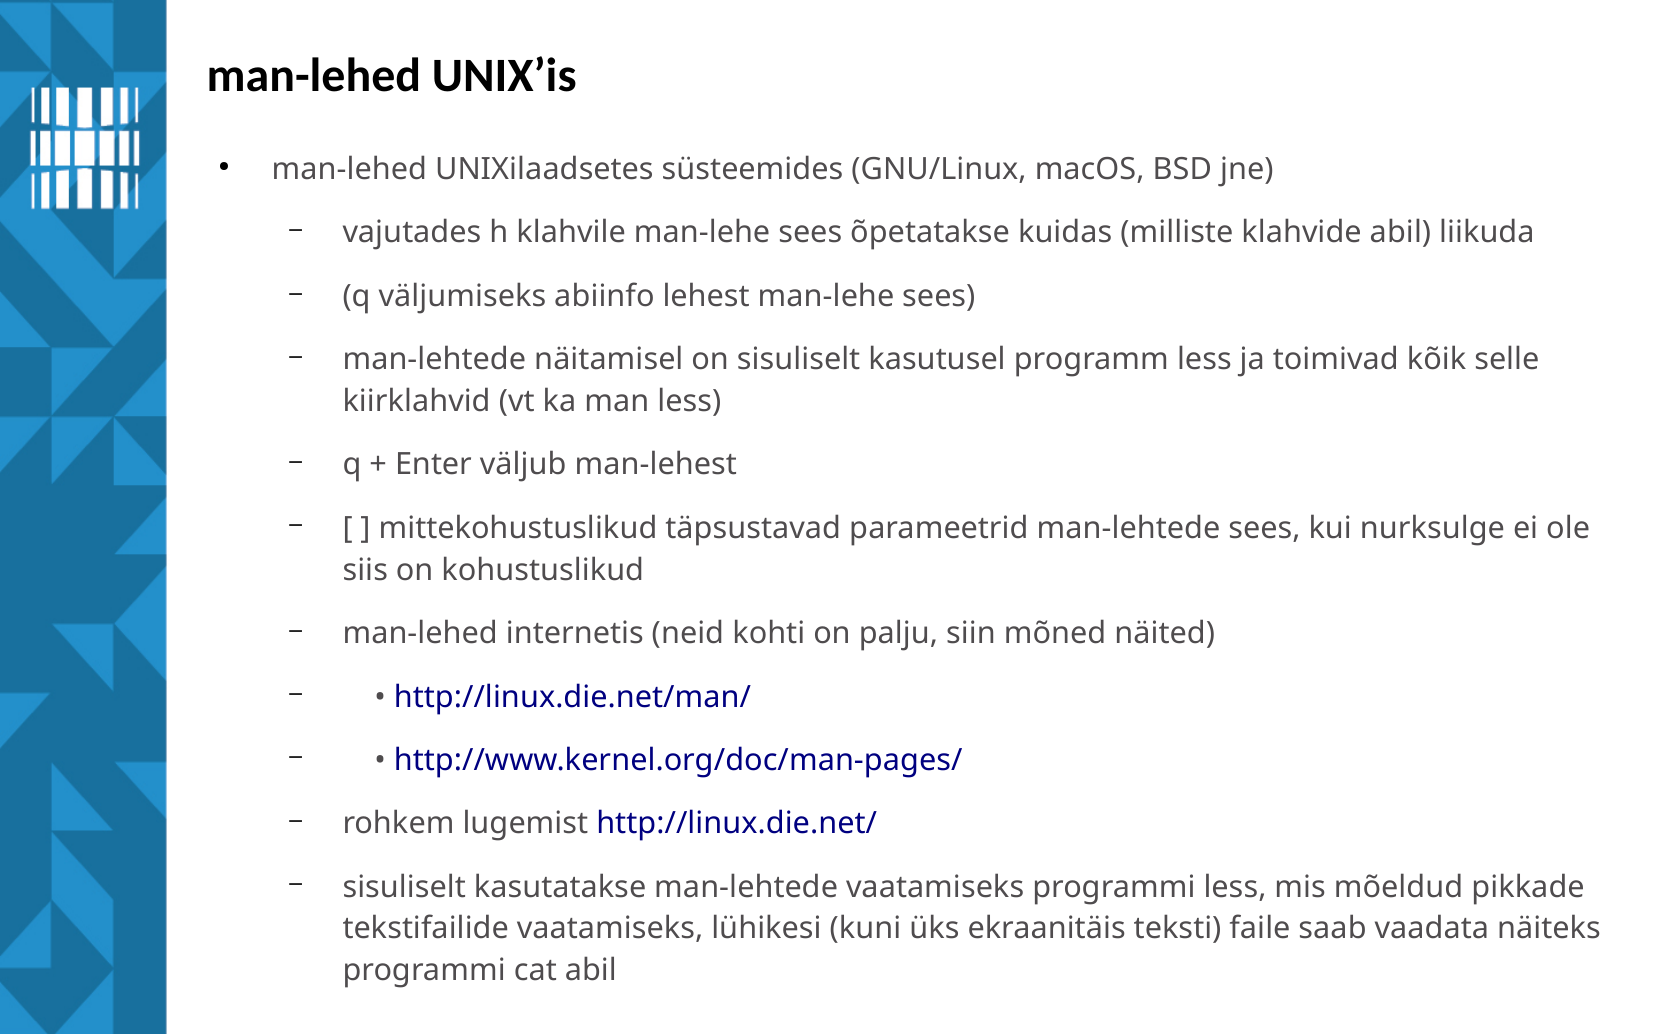

# man-lehed UNIX’is
man-lehed UNIXilaadsetes süsteemides (GNU/Linux, macOS, BSD jne)
vajutades h klahvile man-lehe sees õpetatakse kuidas (milliste klahvide abil) liikuda
(q väljumiseks abiinfo lehest man-lehe sees)
man-lehtede näitamisel on sisuliselt kasutusel programm less ja toimivad kõik selle kiirklahvid (vt ka man less)
q + Enter väljub man-lehest
[ ] mittekohustuslikud täpsustavad parameetrid man-lehtede sees, kui nurksulge ei ole siis on kohustuslikud
man-lehed internetis (neid kohti on palju, siin mõned näited)
 • http://linux.die.net/man/
 • http://www.kernel.org/doc/man-pages/
rohkem lugemist http://linux.die.net/
sisuliselt kasutatakse man-lehtede vaatamiseks programmi less, mis mõeldud pikkade tekstifailide vaatamiseks, lühikesi (kuni üks ekraanitäis teksti) faile saab vaadata näiteks programmi cat abil